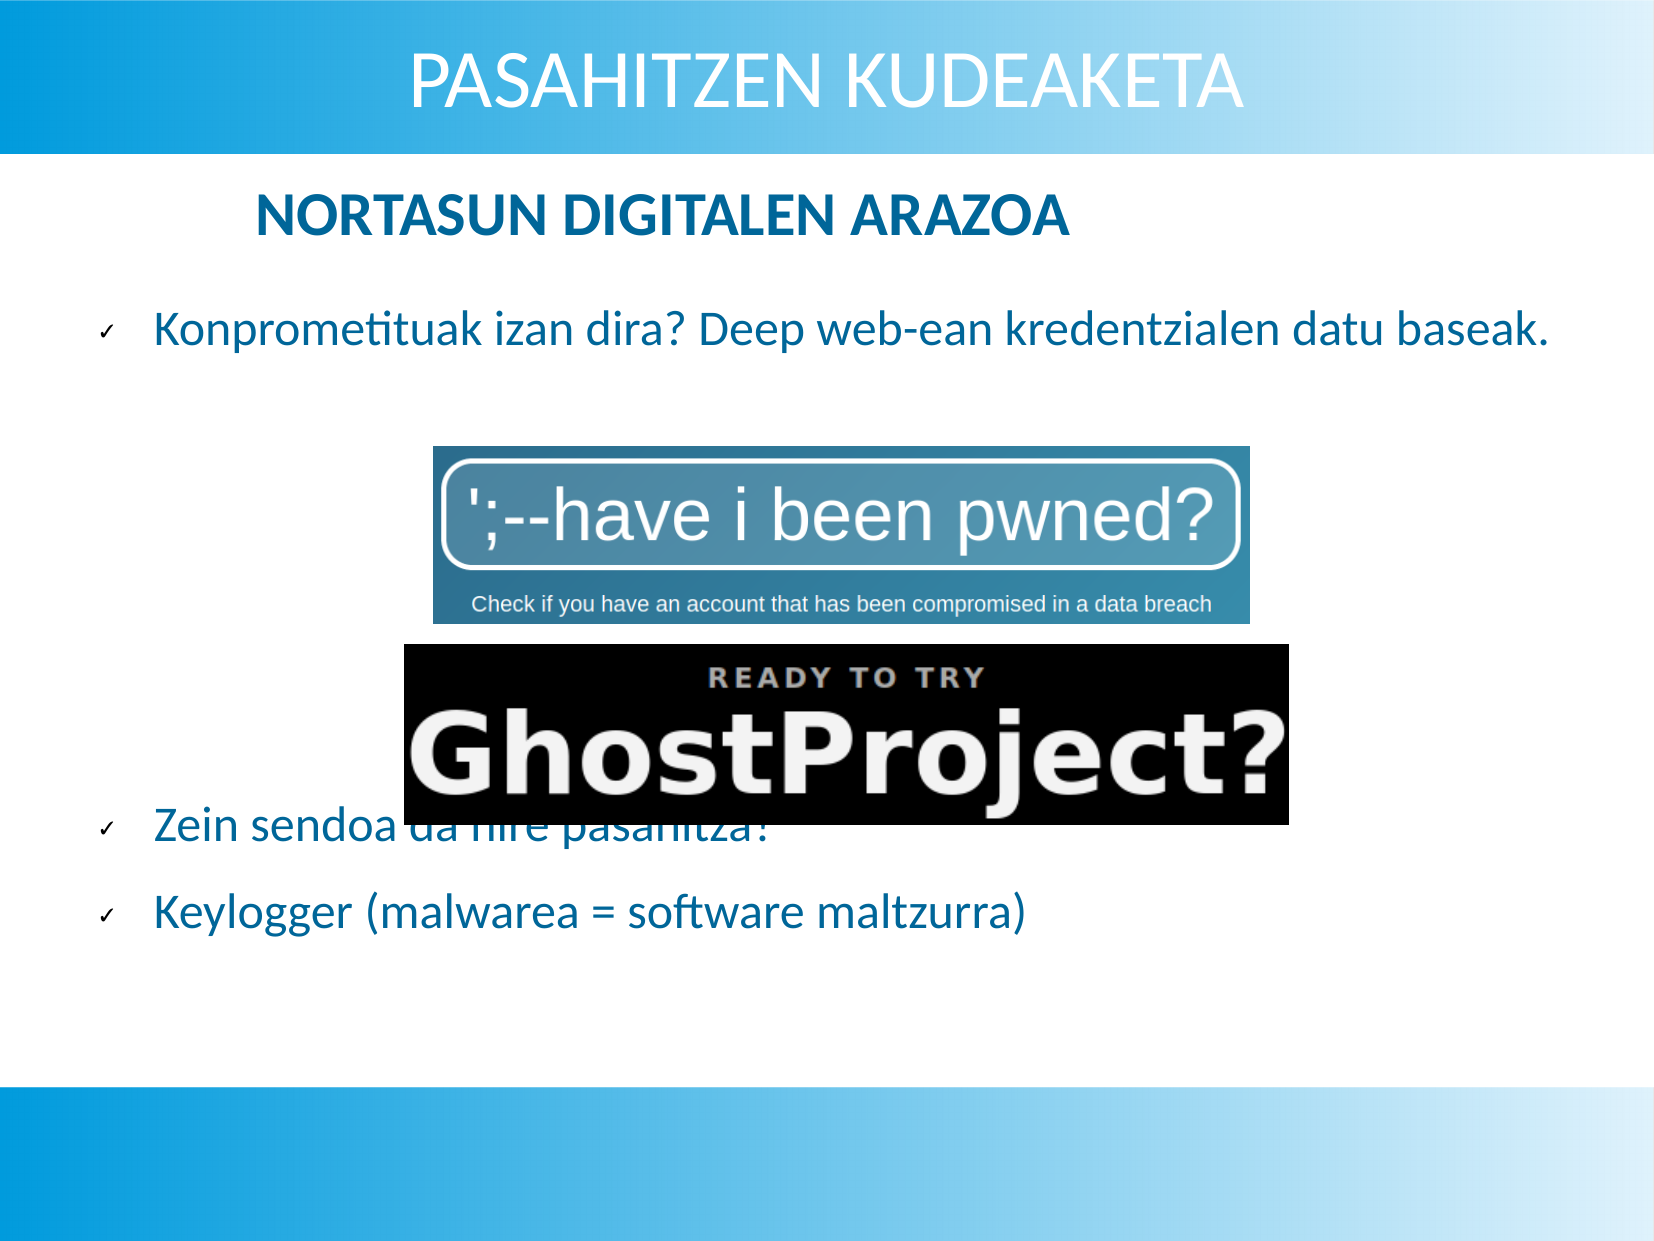

# PASAHITZEN KUDEAKETA
NORTASUN DIGITALEN ARAZOA
Konprometituak izan dira? Deep web-ean kredentzialen datu baseak.
Zein sendoa da nire pasahitza?
Keylogger (malwarea = software maltzurra)